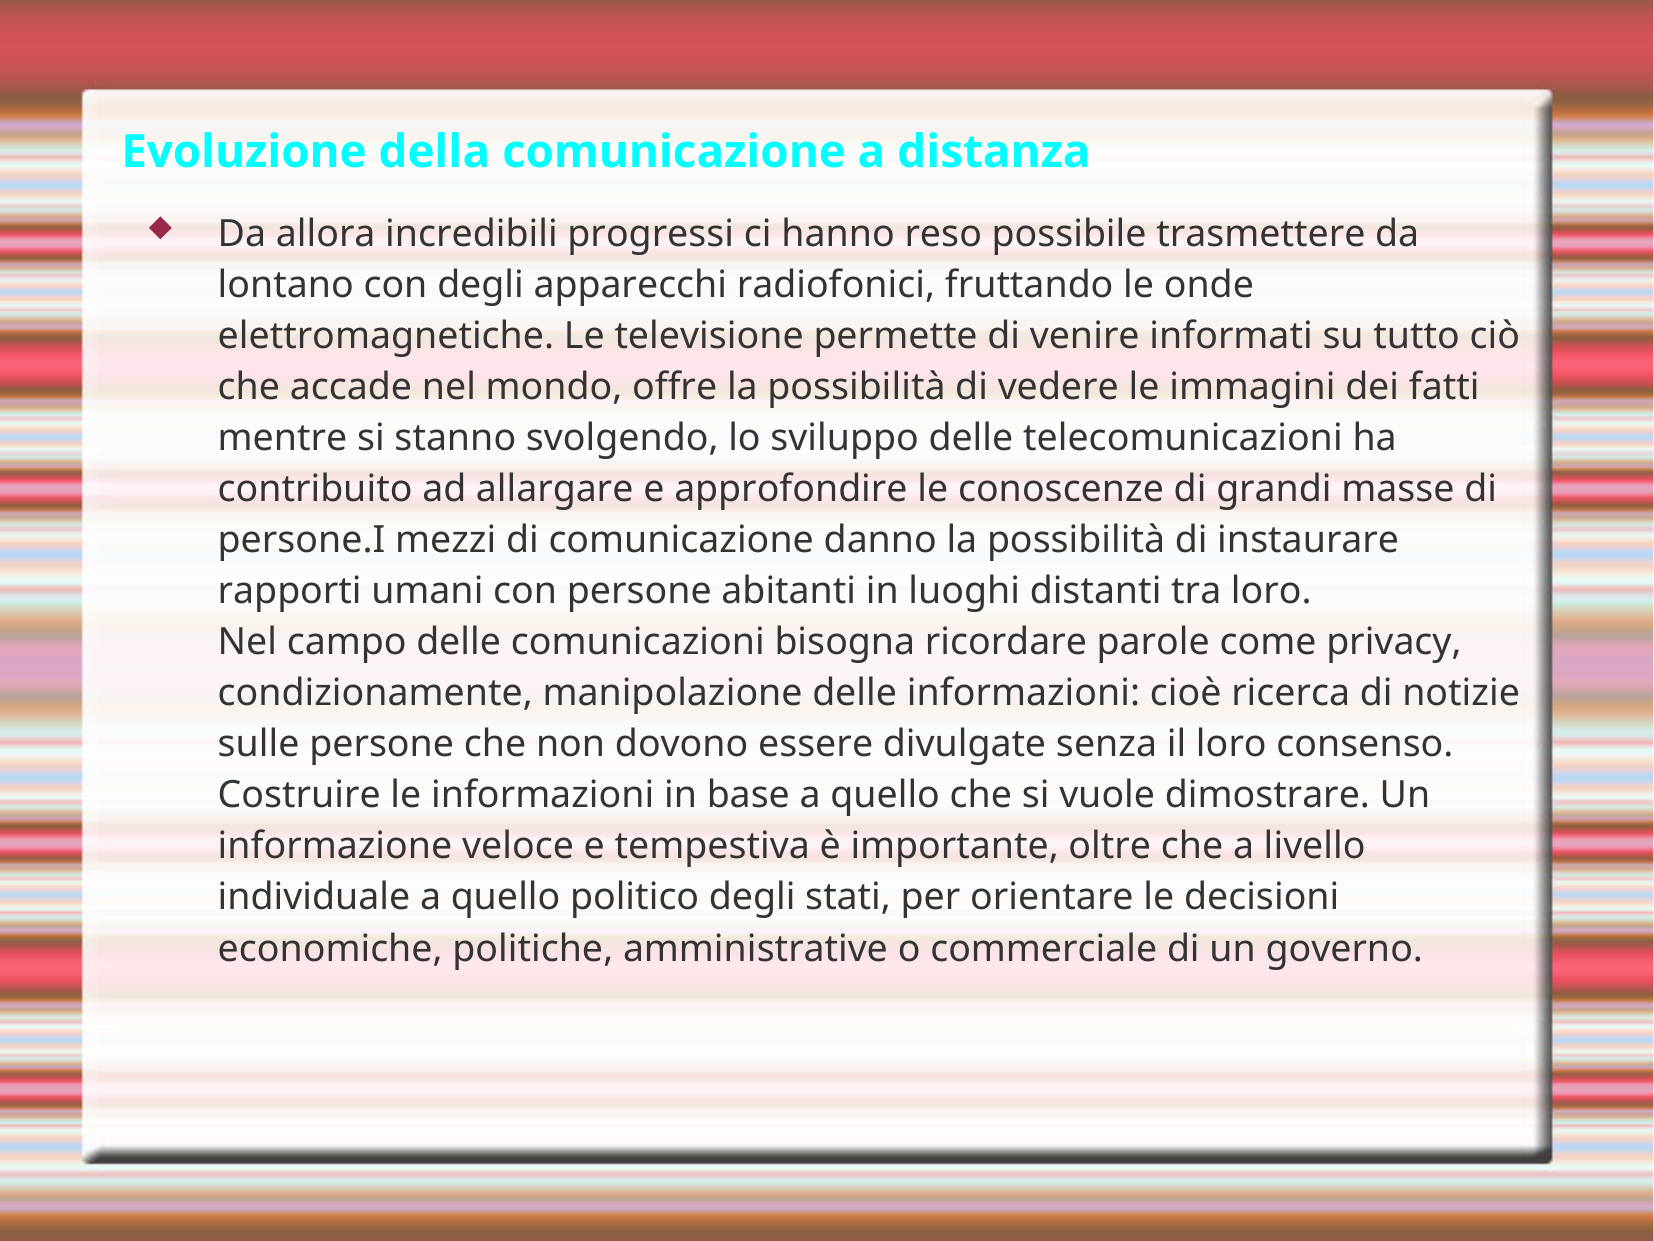

# Evoluzione della comunicazione a distanza
Da allora incredibili progressi ci hanno reso possibile trasmettere da lontano con degli apparecchi radiofonici, fruttando le onde elettromagnetiche. Le televisione permette di venire informati su tutto ciò che accade nel mondo, offre la possibilità di vedere le immagini dei fatti mentre si stanno svolgendo, lo sviluppo delle telecomunicazioni ha contribuito ad allargare e approfondire le conoscenze di grandi masse di persone.I mezzi di comunicazione danno la possibilità di instaurare rapporti umani con persone abitanti in luoghi distanti tra loro.
Nel campo delle comunicazioni bisogna ricordare parole come privacy, condizionamente, manipolazione delle informazioni: cioè ricerca di notizie sulle persone che non dovono essere divulgate senza il loro consenso.
Costruire le informazioni in base a quello che si vuole dimostrare. Un informazione veloce e tempestiva è importante, oltre che a livello individuale a quello politico degli stati, per orientare le decisioni economiche, politiche, amministrative o commerciale di un governo.